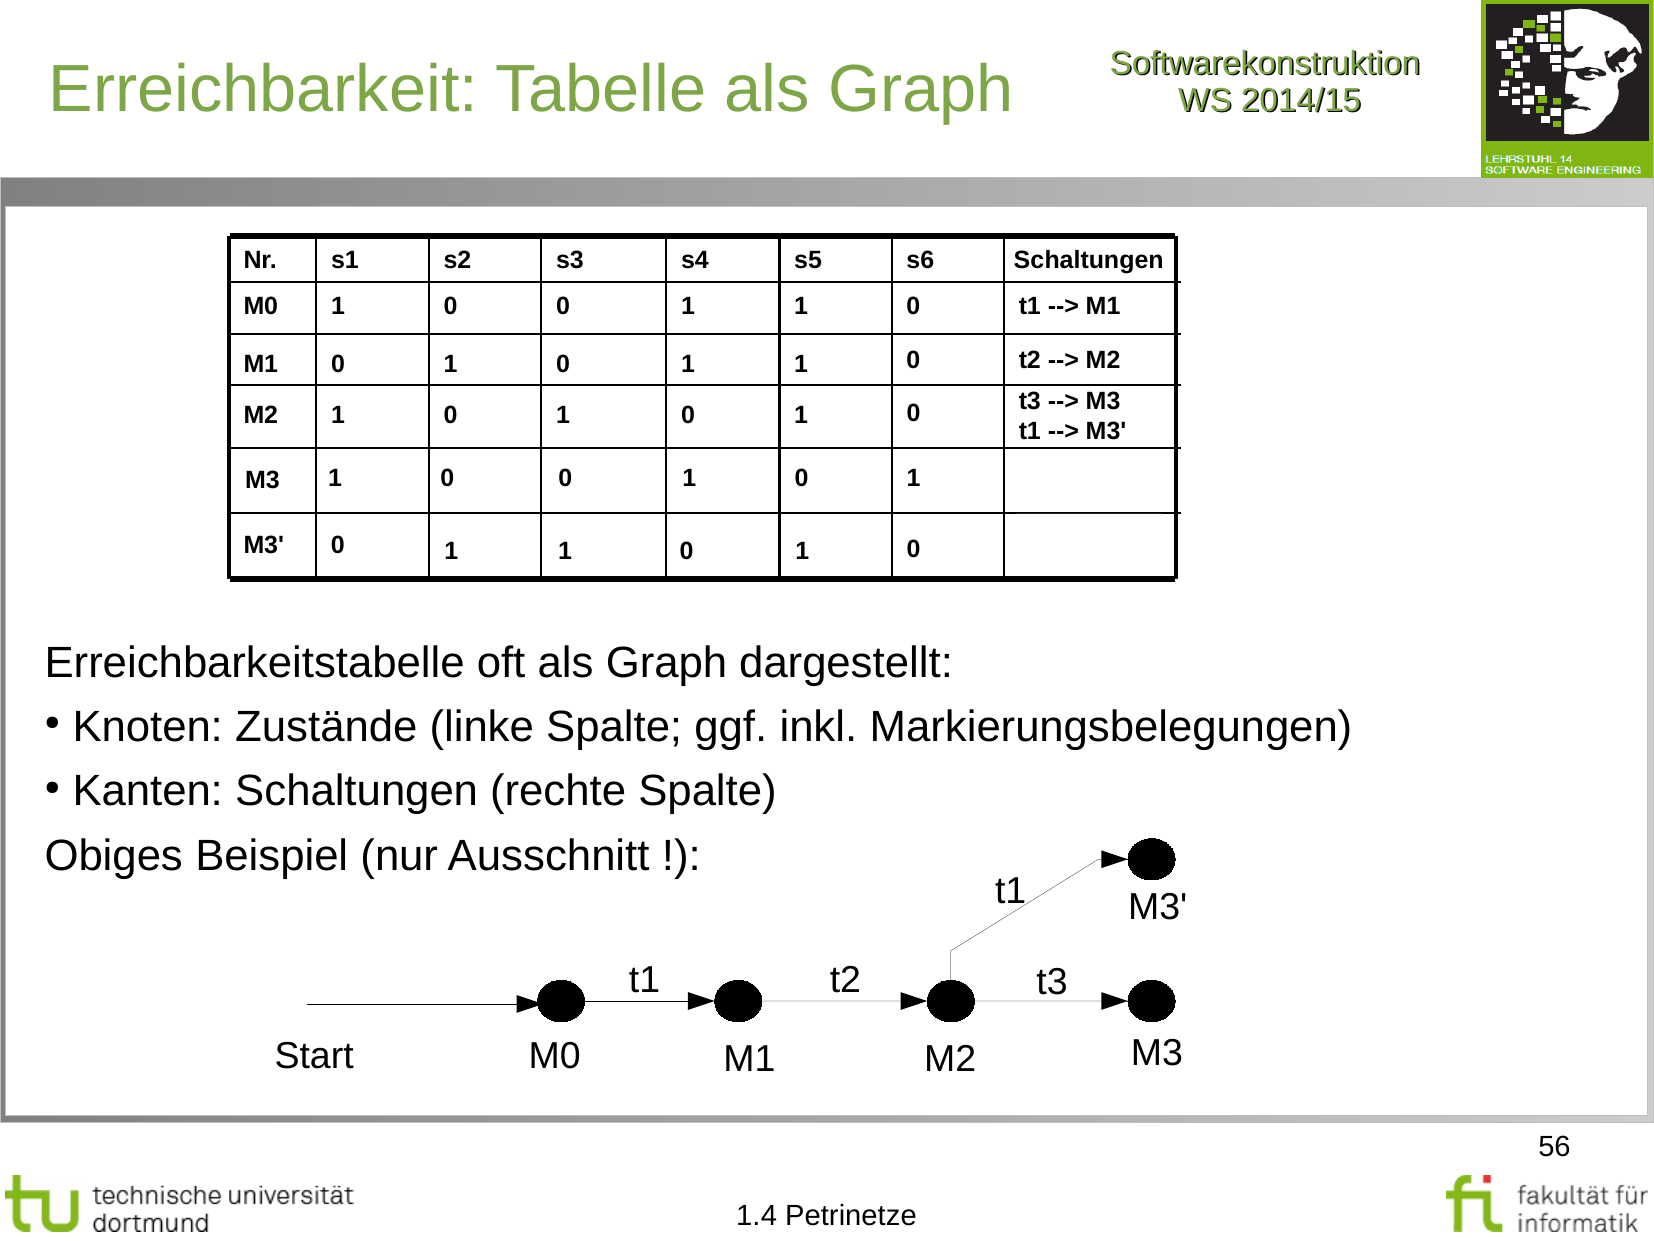

# Erreichbarkeit: Tabelle als Graph
Nr.
s1
s2
s3
s4
s5
s6
Schaltungen
M0
1
0
0
1
1
0
t1 --> M1
0
t2 --> M2
M1
0
1
0
1
1
t3 --> M3
t1 --> M3'
0
M2
1
0
1
0
1
1
0
0
1
0
1
M3
t2 --> M5
t3 --> M6
0
M3'
0
1
1
0
1
Erreichbarkeitstabelle oft als Graph dargestellt:
 Knoten: Zustände (linke Spalte; ggf. inkl. Markierungsbelegungen)
 Kanten: Schaltungen (rechte Spalte)
Obiges Beispiel (nur Ausschnitt !):
t1
M3'
t1
t2
t3
M3
Start
M0
M1
M2
56
1.4 Petrinetze